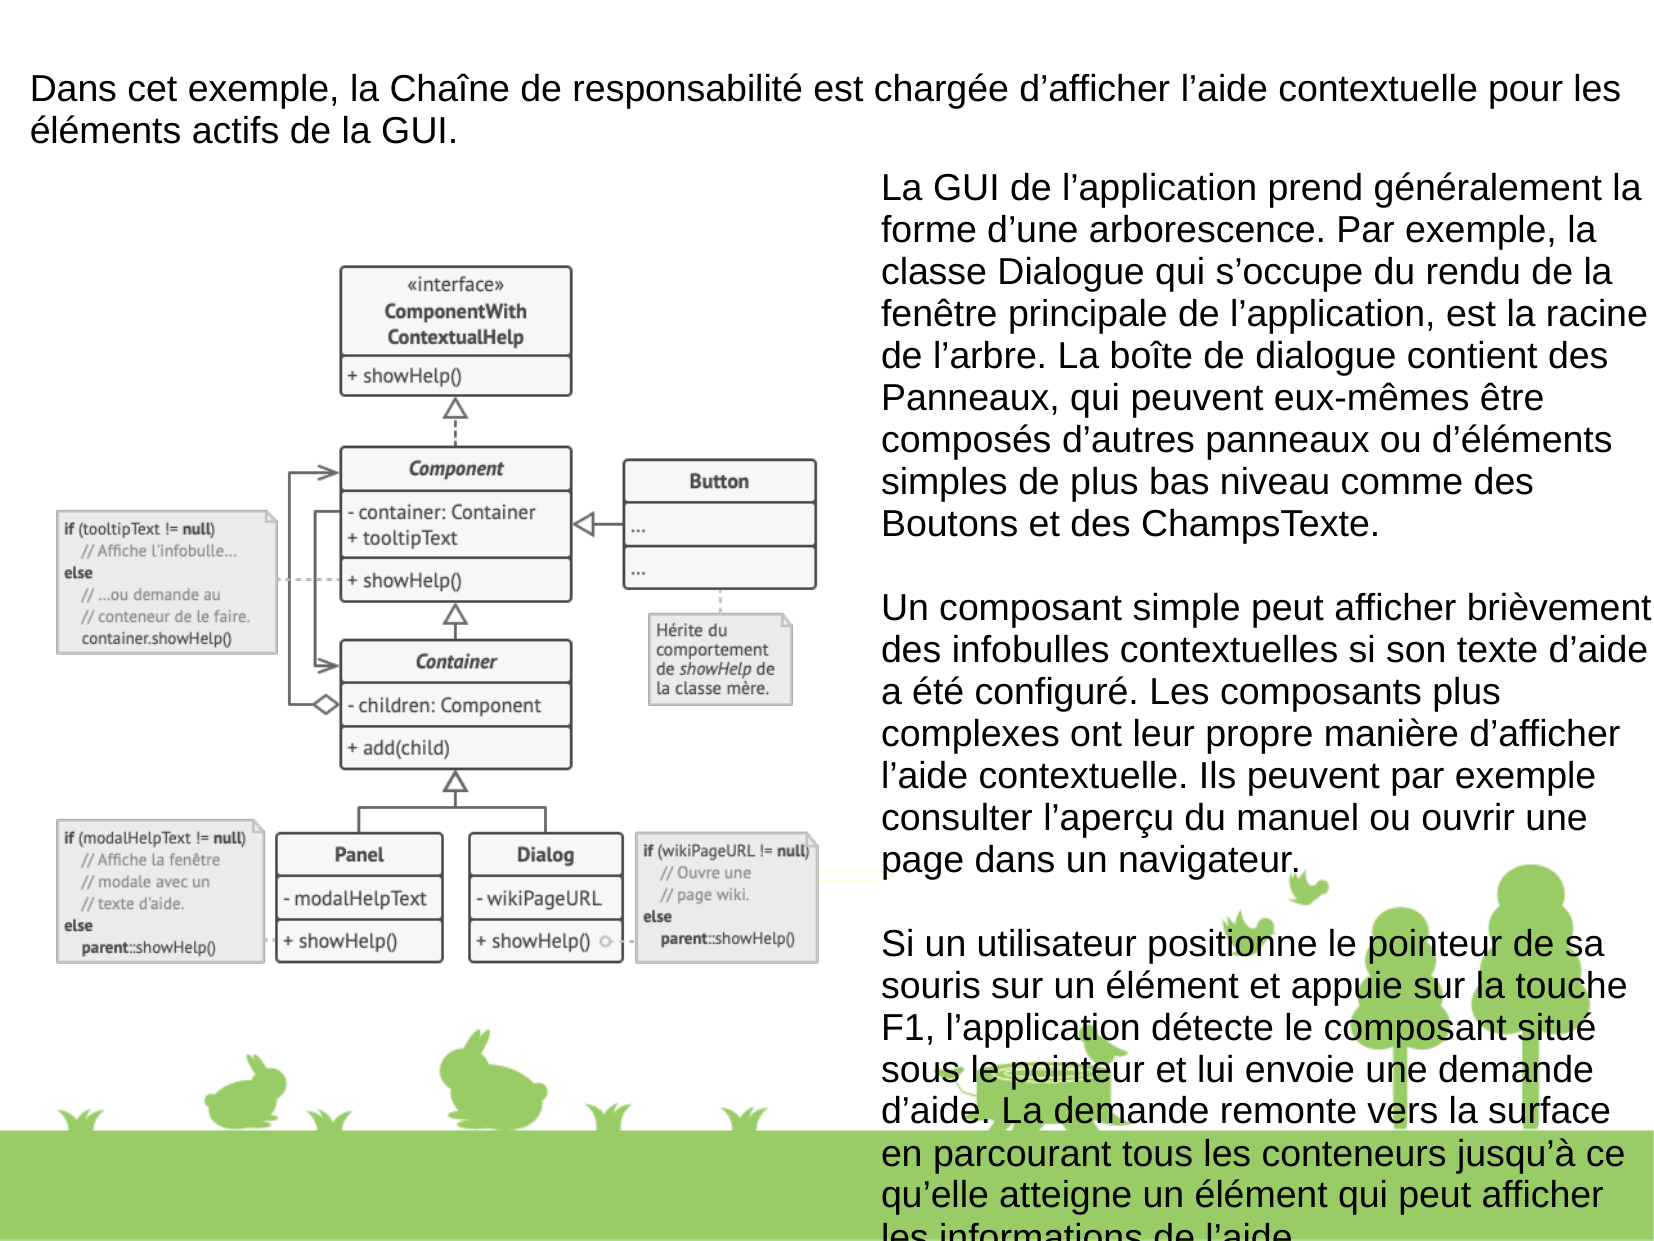

Dans cet exemple, la Chaîne de responsabilité est chargée d’afficher l’aide contextuelle pour les éléments actifs de la GUI.
La GUI de l’application prend généralement la forme d’une arborescence. Par exemple, la classe Dialogue qui s’occupe du rendu de la fenêtre principale de l’application, est la racine de l’arbre. La boîte de dialogue contient des Panneaux, qui peuvent eux-mêmes être composés d’autres panneaux ou d’éléments simples de plus bas niveau comme des Boutons et des ChampsTexte.
Un composant simple peut afficher brièvement des infobulles contextuelles si son texte d’aide a été configuré. Les composants plus complexes ont leur propre manière d’afficher l’aide contextuelle. Ils peuvent par exemple consulter l’aperçu du manuel ou ouvrir une page dans un navigateur.
Si un utilisateur positionne le pointeur de sa souris sur un élément et appuie sur la touche F1, l’application détecte le composant situé sous le pointeur et lui envoie une demande d’aide. La demande remonte vers la surface en parcourant tous les conteneurs jusqu’à ce qu’elle atteigne un élément qui peut afficher les informations de l’aide.